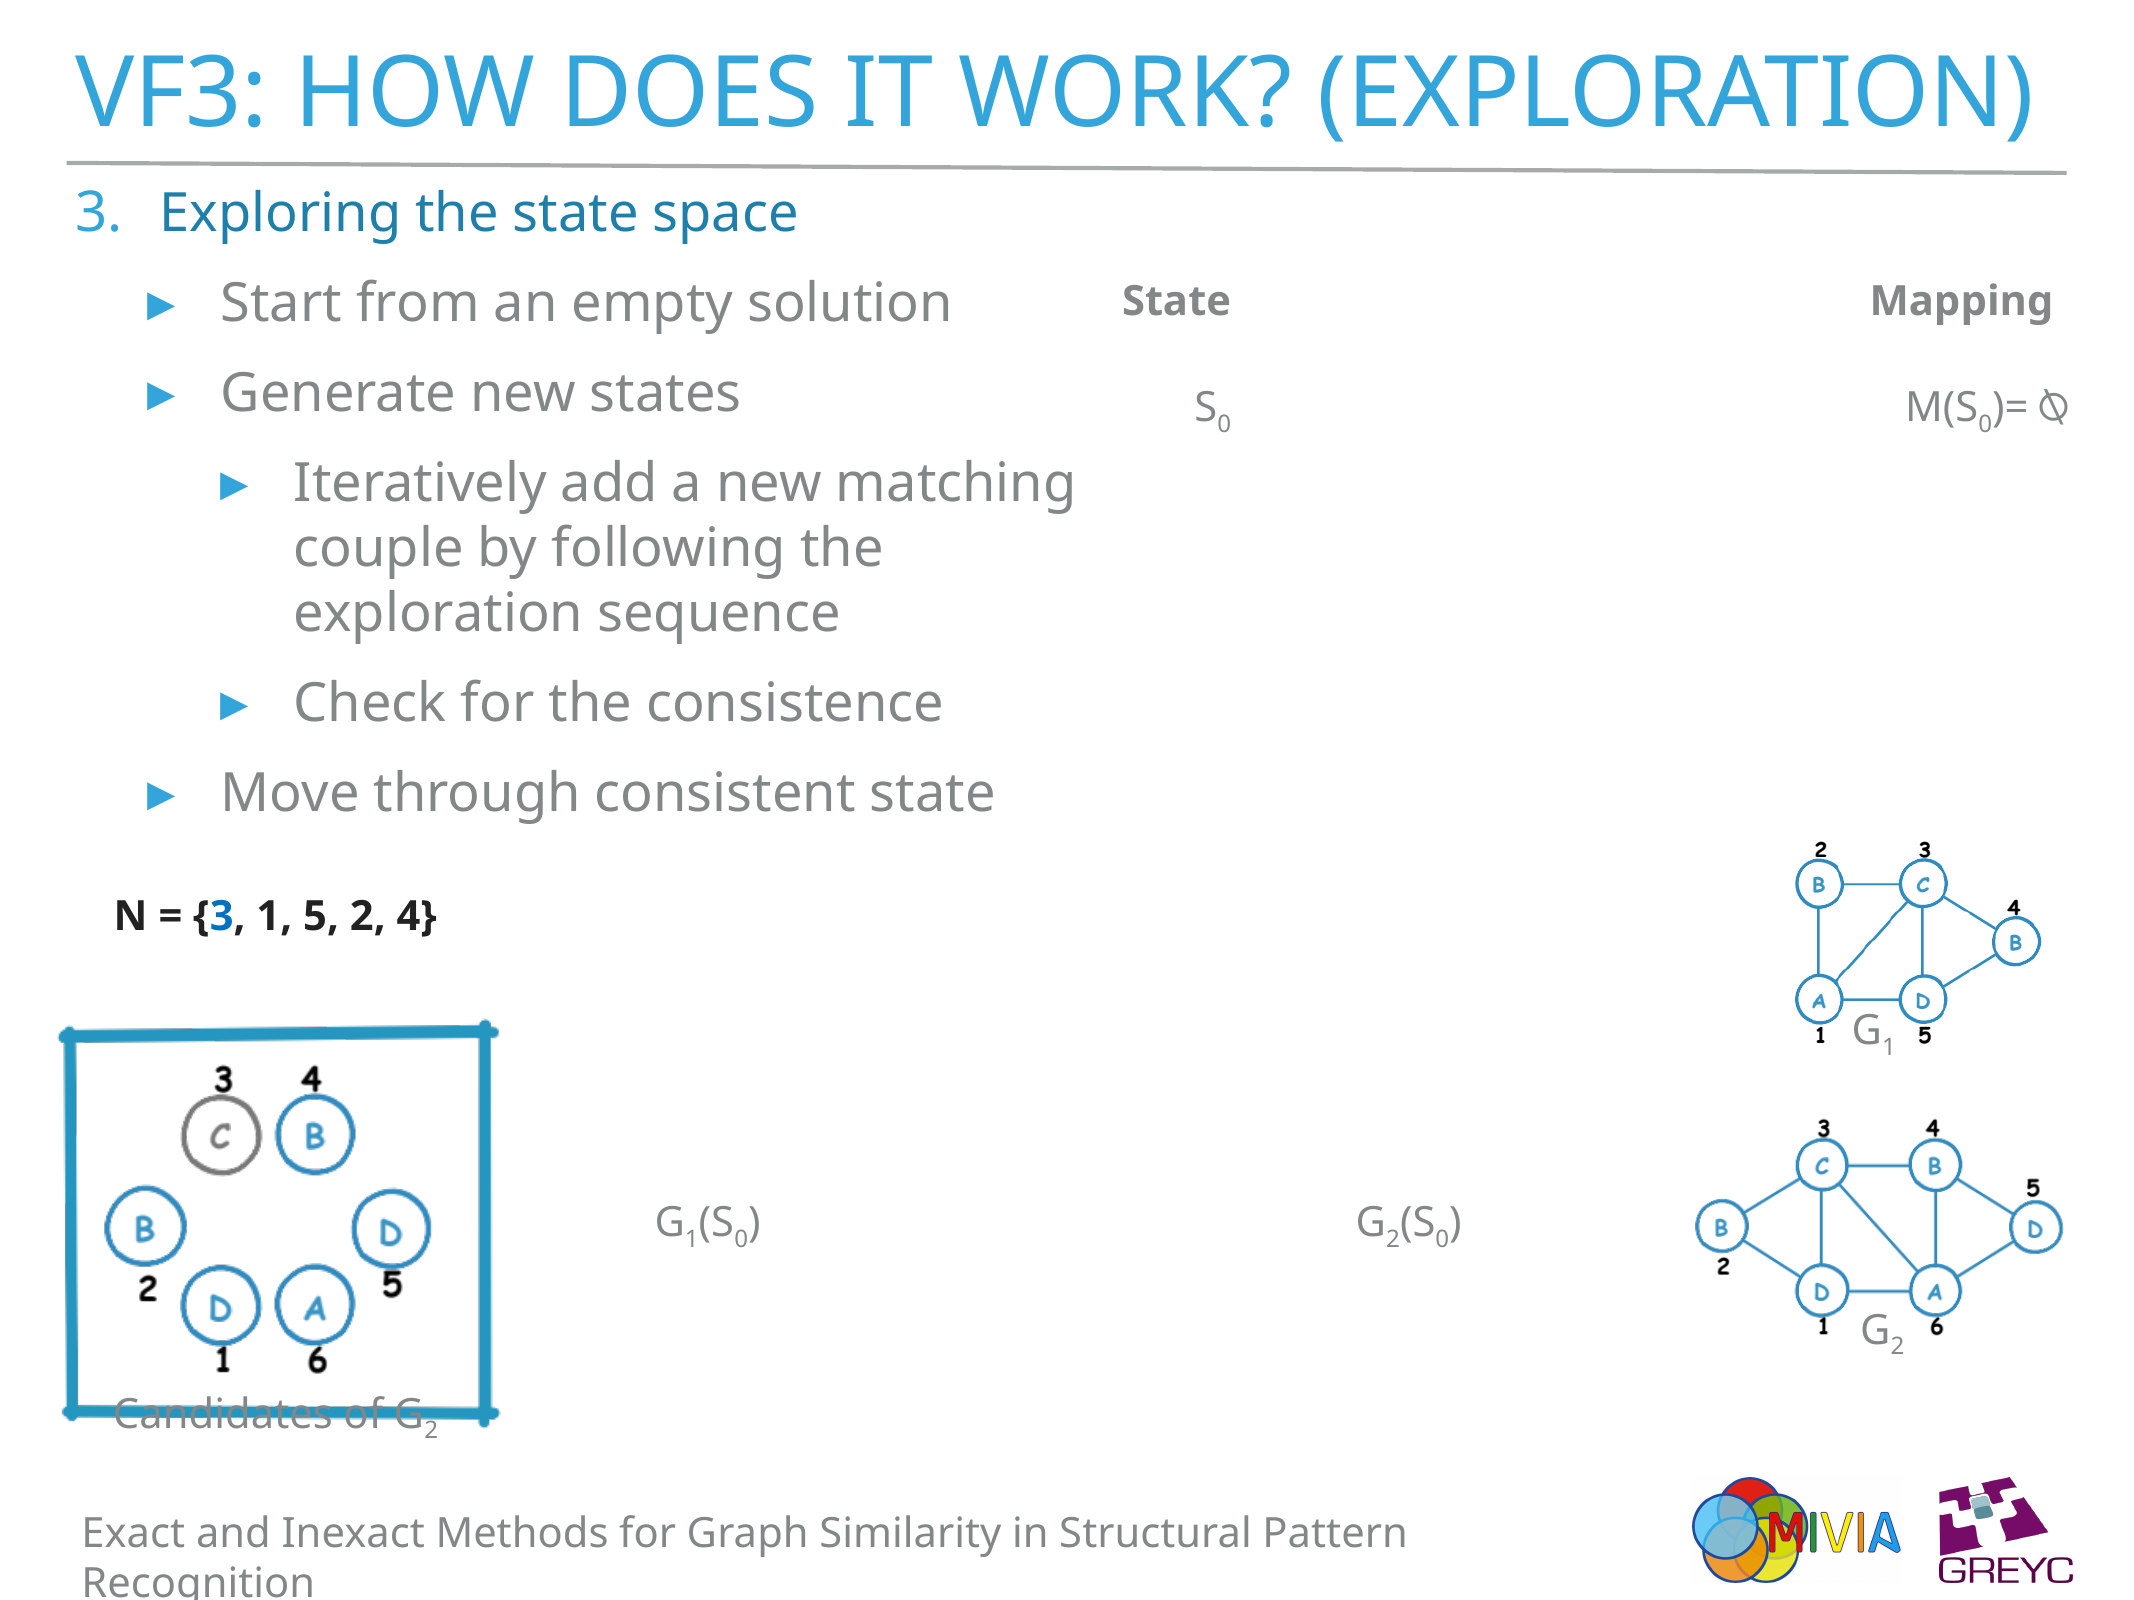

# VF3: HoW DOES IT WORK? (EXPLORATION)
Exploring the state space
Start from an empty solution
Generate new states
Iteratively add a new matching couple by following the exploration sequence
Check for the consistence
Move through consistent state
| State | Mapping |
| --- | --- |
| S0 | M(S0)=⍉ |
| | |
| | |
| | |
| | |
| | |
| | |
N = {3, 1, 5, 2, 4}
G1
G1(S0)
G2(S0)
G2
Candidates of G2